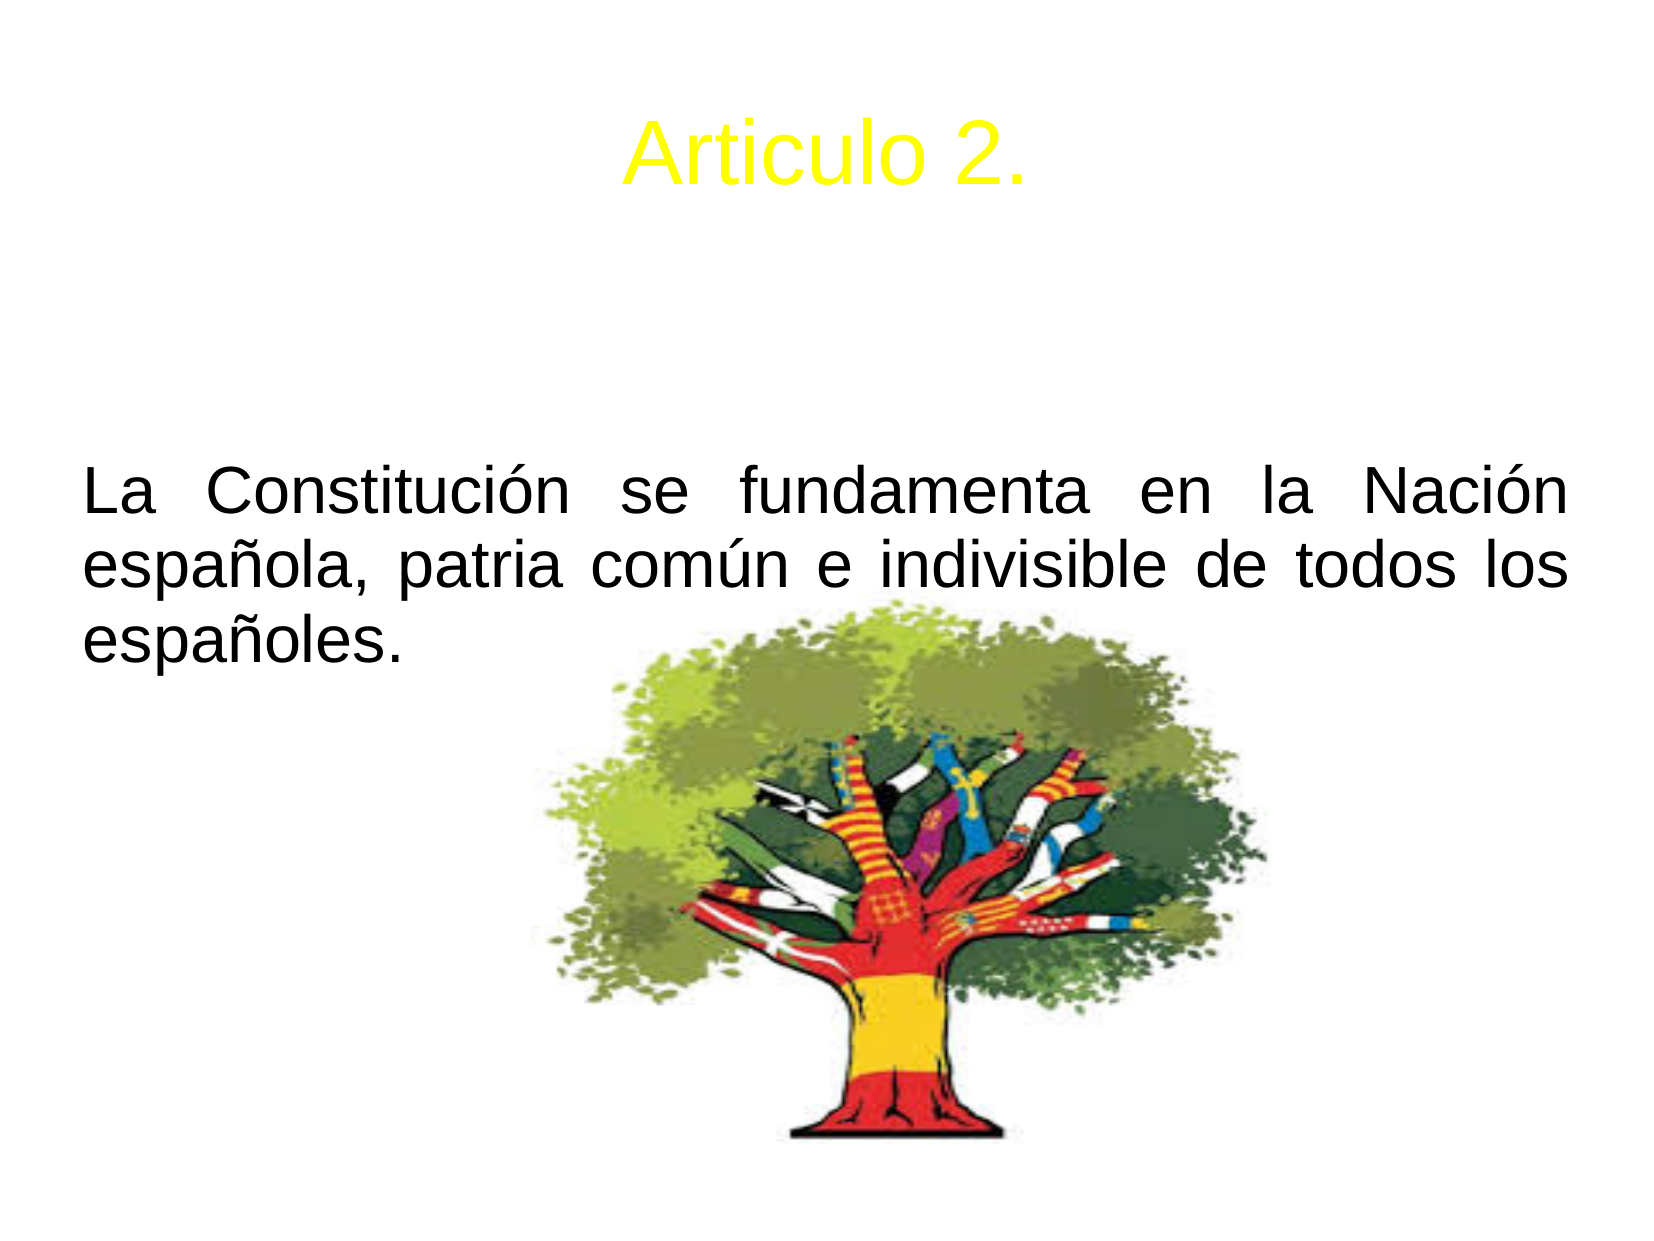

# Articulo 2.
La Constitución se fundamenta en la Nación española, patria común e indivisible de todos los españoles.